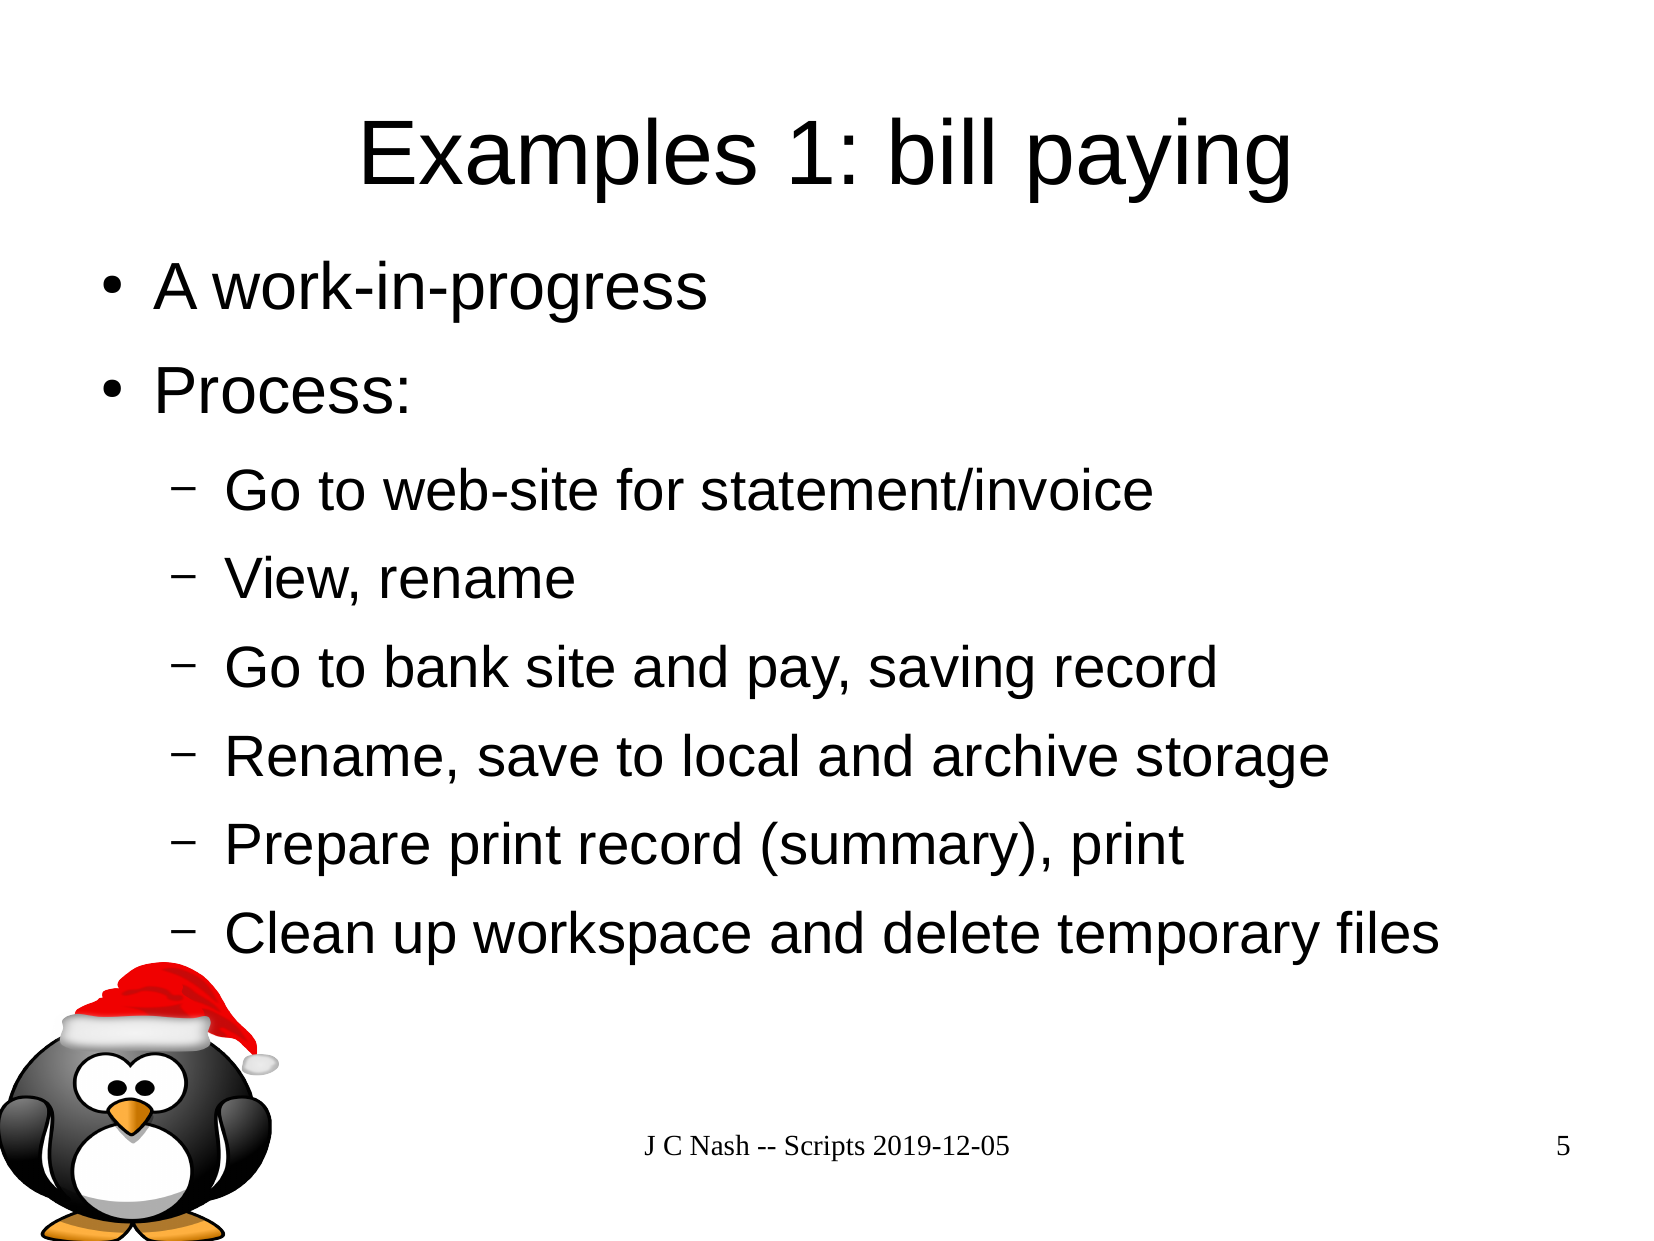

# Examples 1: bill paying
A work-in-progress
Process:
Go to web-site for statement/invoice
View, rename
Go to bank site and pay, saving record
Rename, save to local and archive storage
Prepare print record (summary), print
Clean up workspace and delete temporary files
5